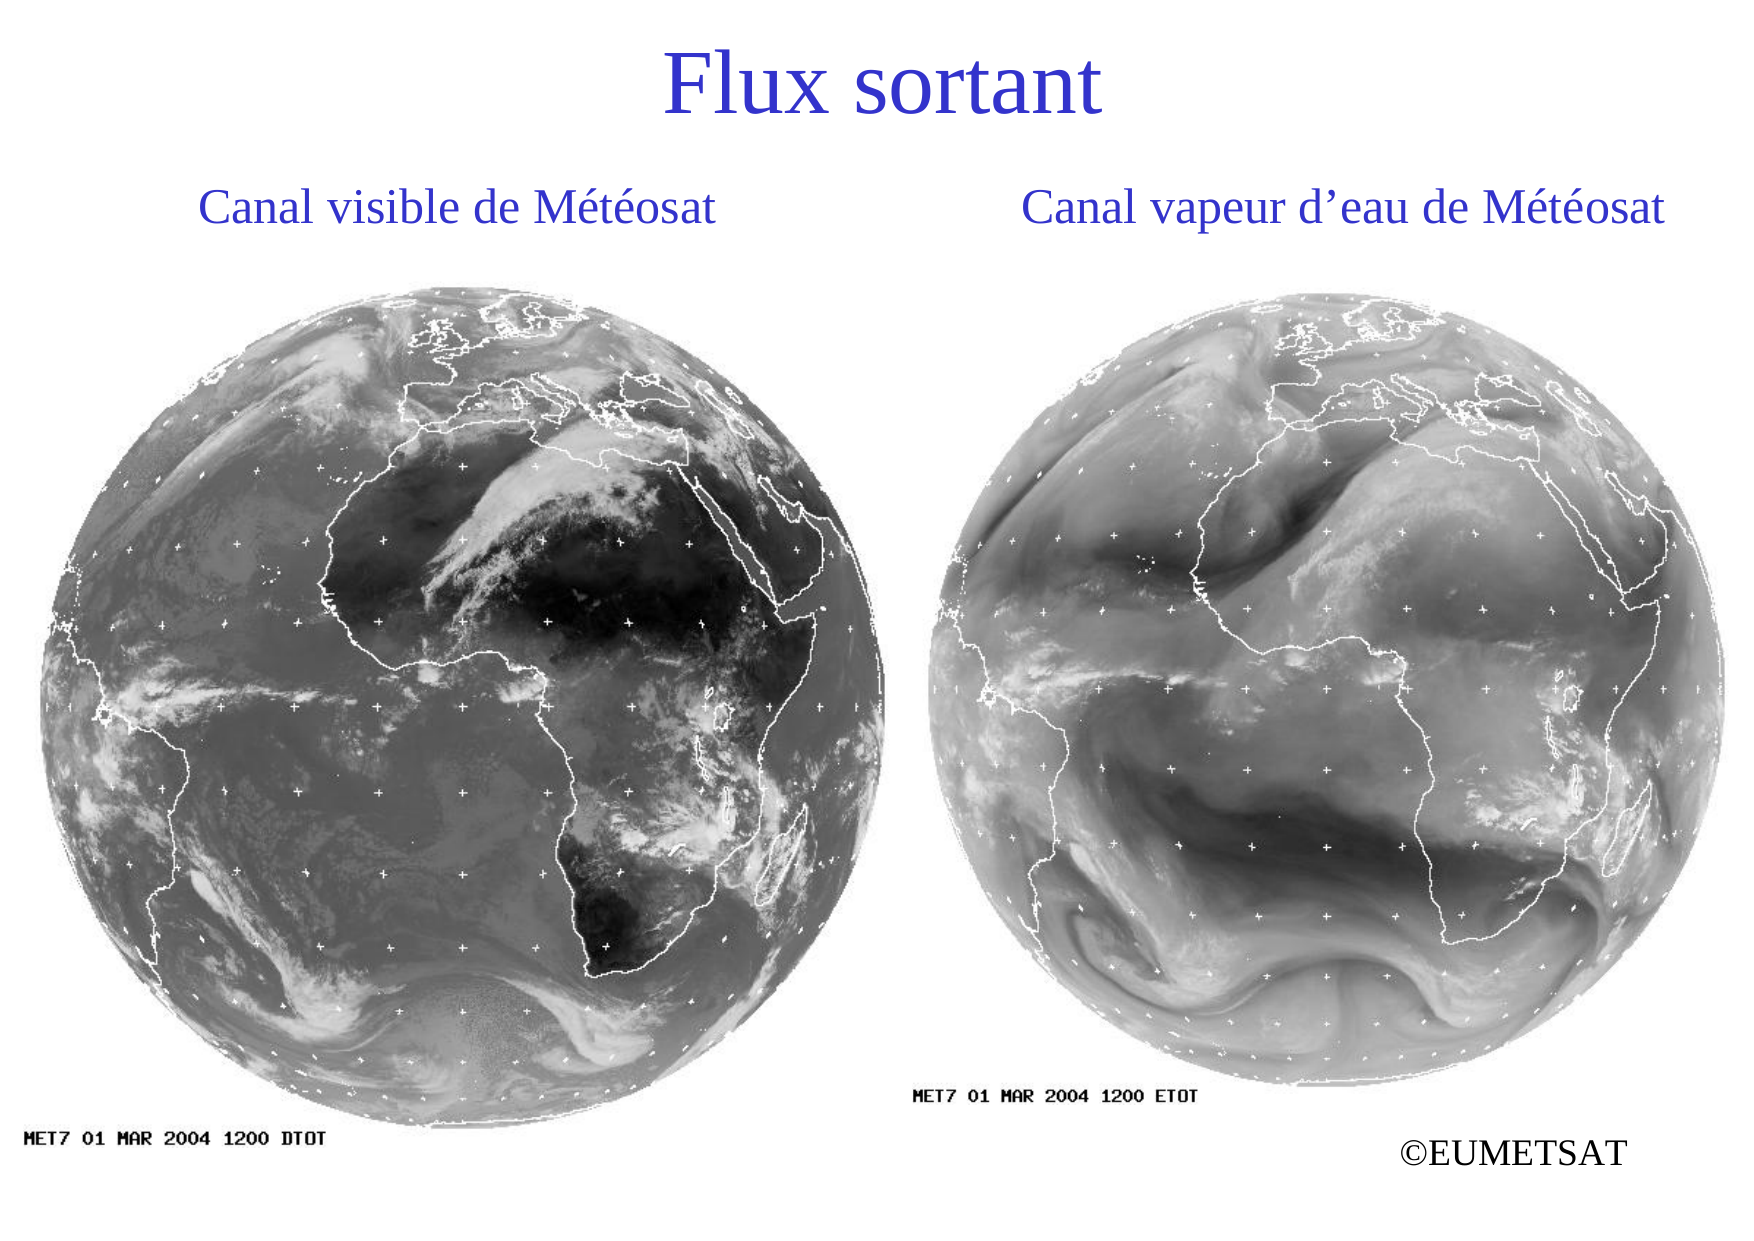

Flux sortant
Canal visible de Météosat
Canal vapeur d’eau de Météosat
©EUMETSAT